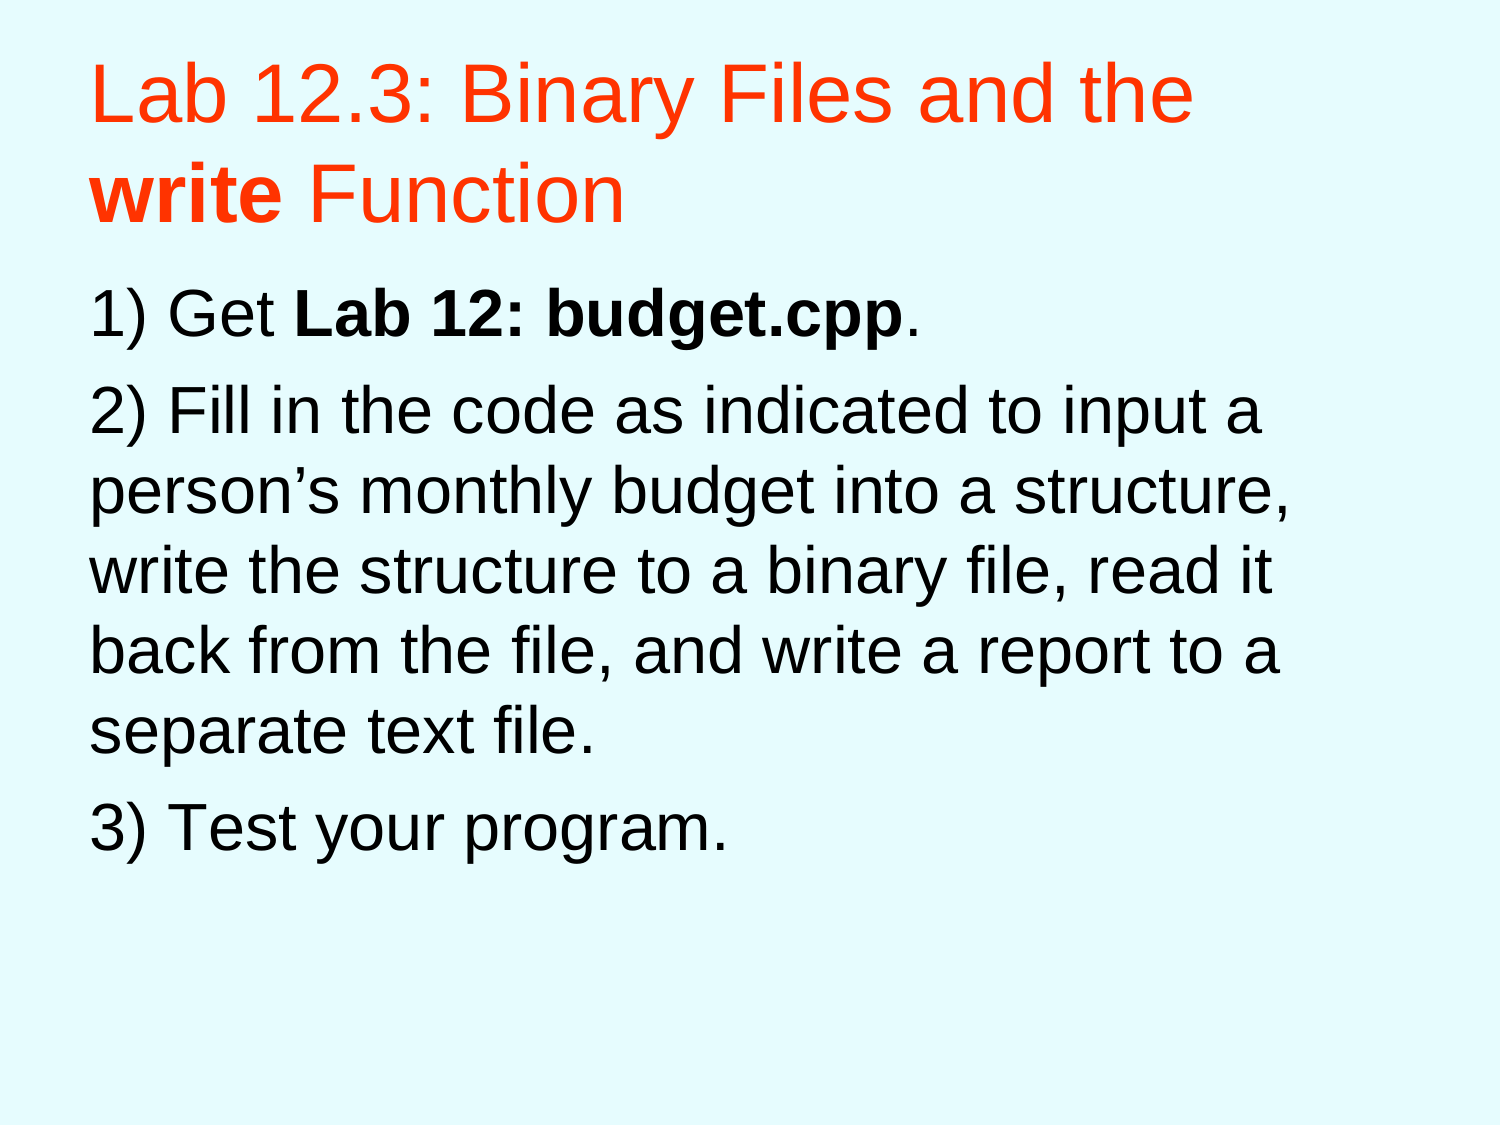

# Lab 12.3: Binary Files and the write Function
 Get Lab 12: budget.cpp.
 Fill in the code as indicated to input a person’s monthly budget into a structure, write the structure to a binary file, read it back from the file, and write a report to a separate text file.
 Test your program.